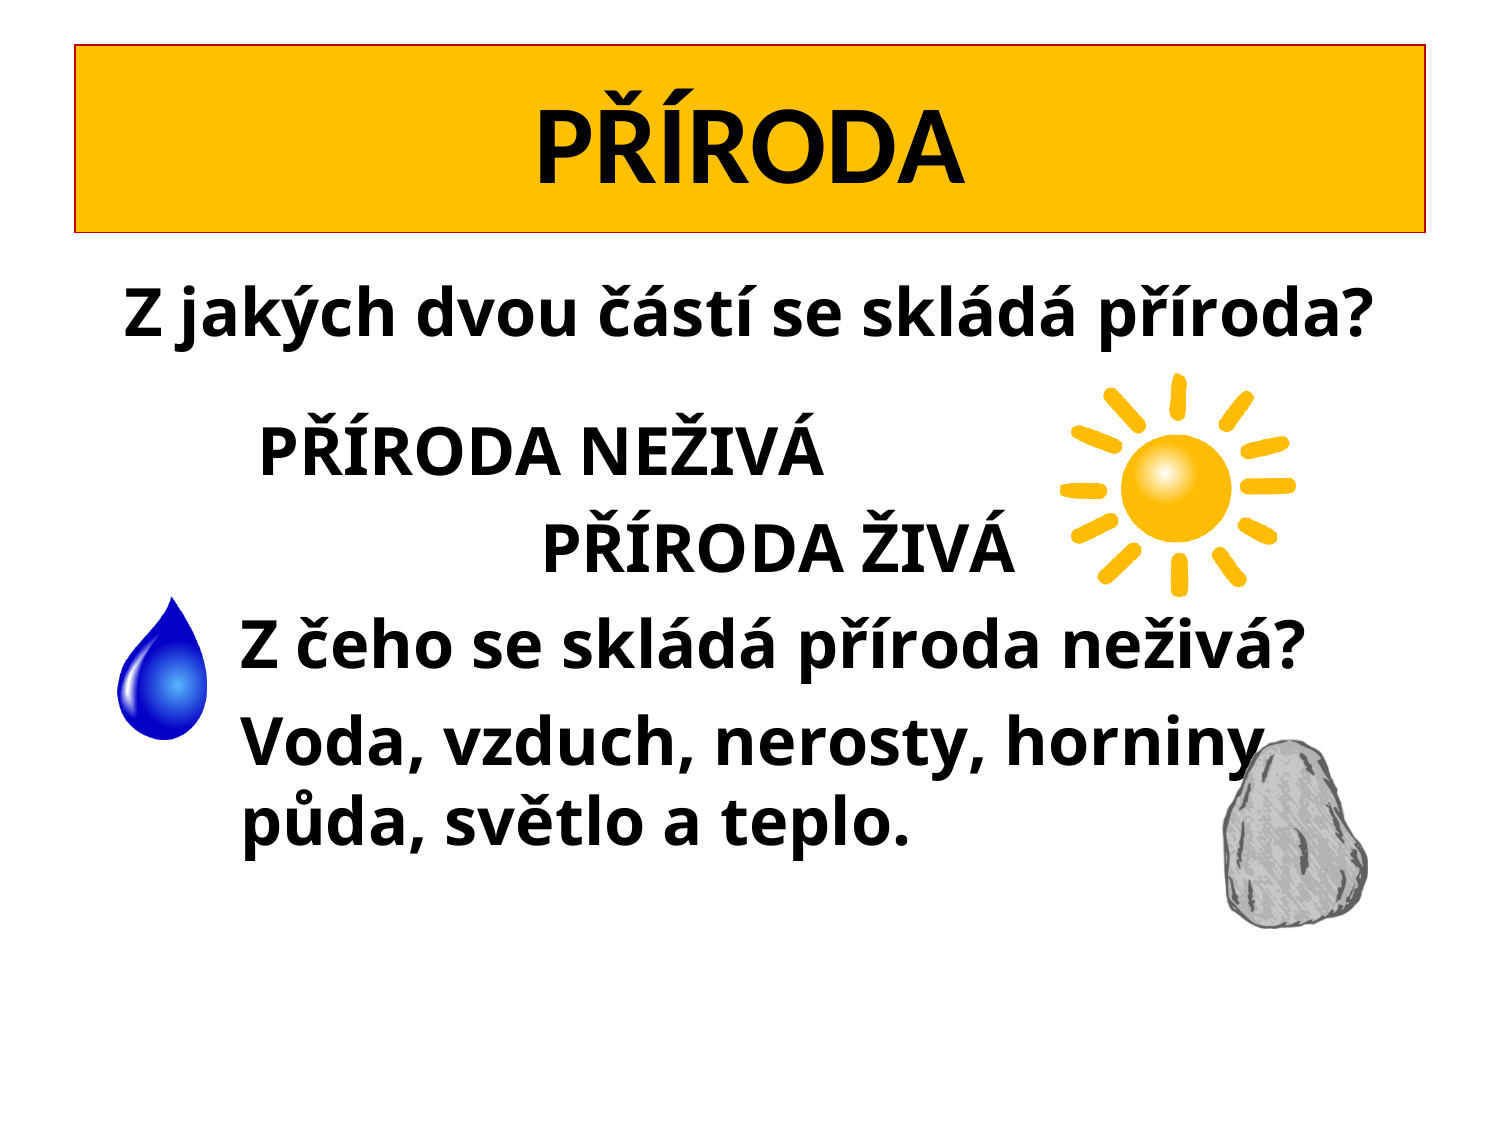

# PŘÍRODA
Z jakých dvou částí se skládá příroda?
	 PŘÍRODA NEŽIVÁ
			PŘÍRODA ŽIVÁ
 	Z čeho se skládá příroda neživá?
	Voda, vzduch, nerosty, horniny, 	půda, světlo a teplo.